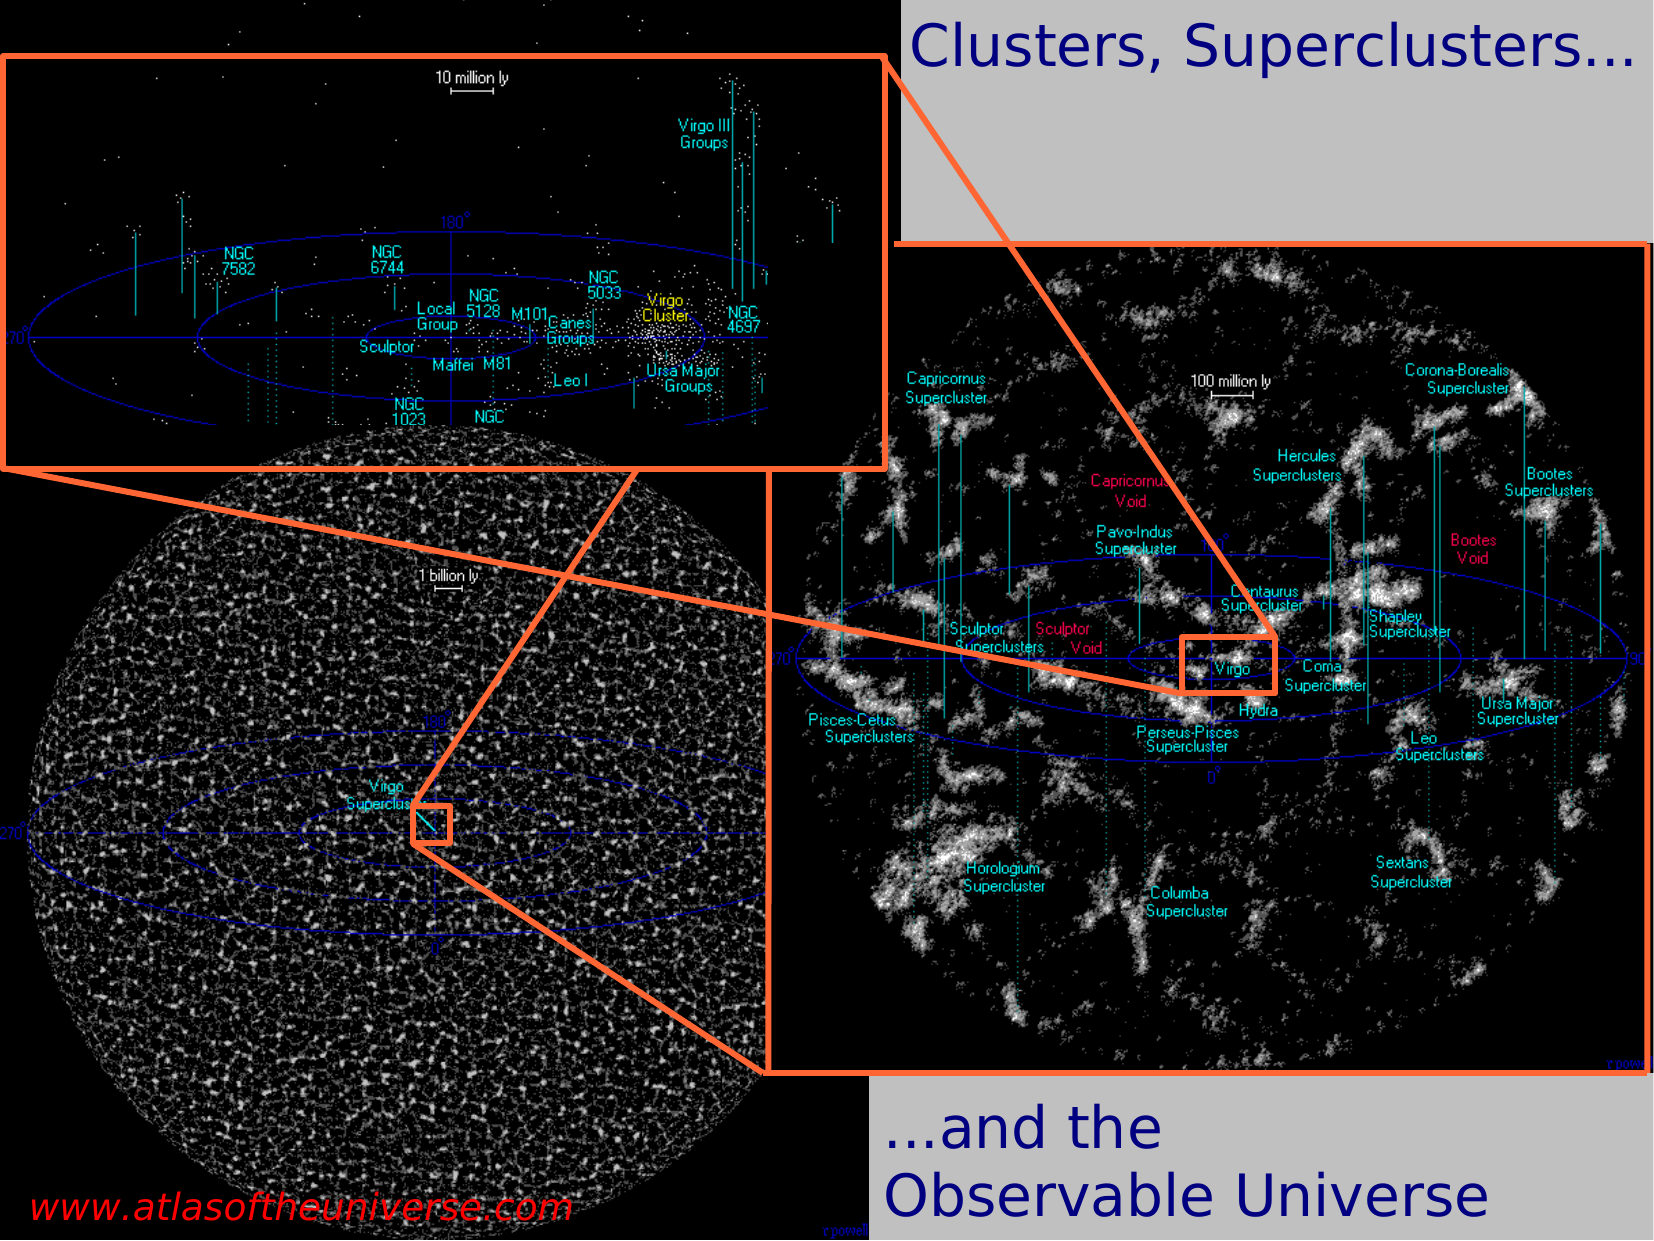

Clusters, Superclusters...
...and the
Observable Universe
www.atlasoftheuniverse.com